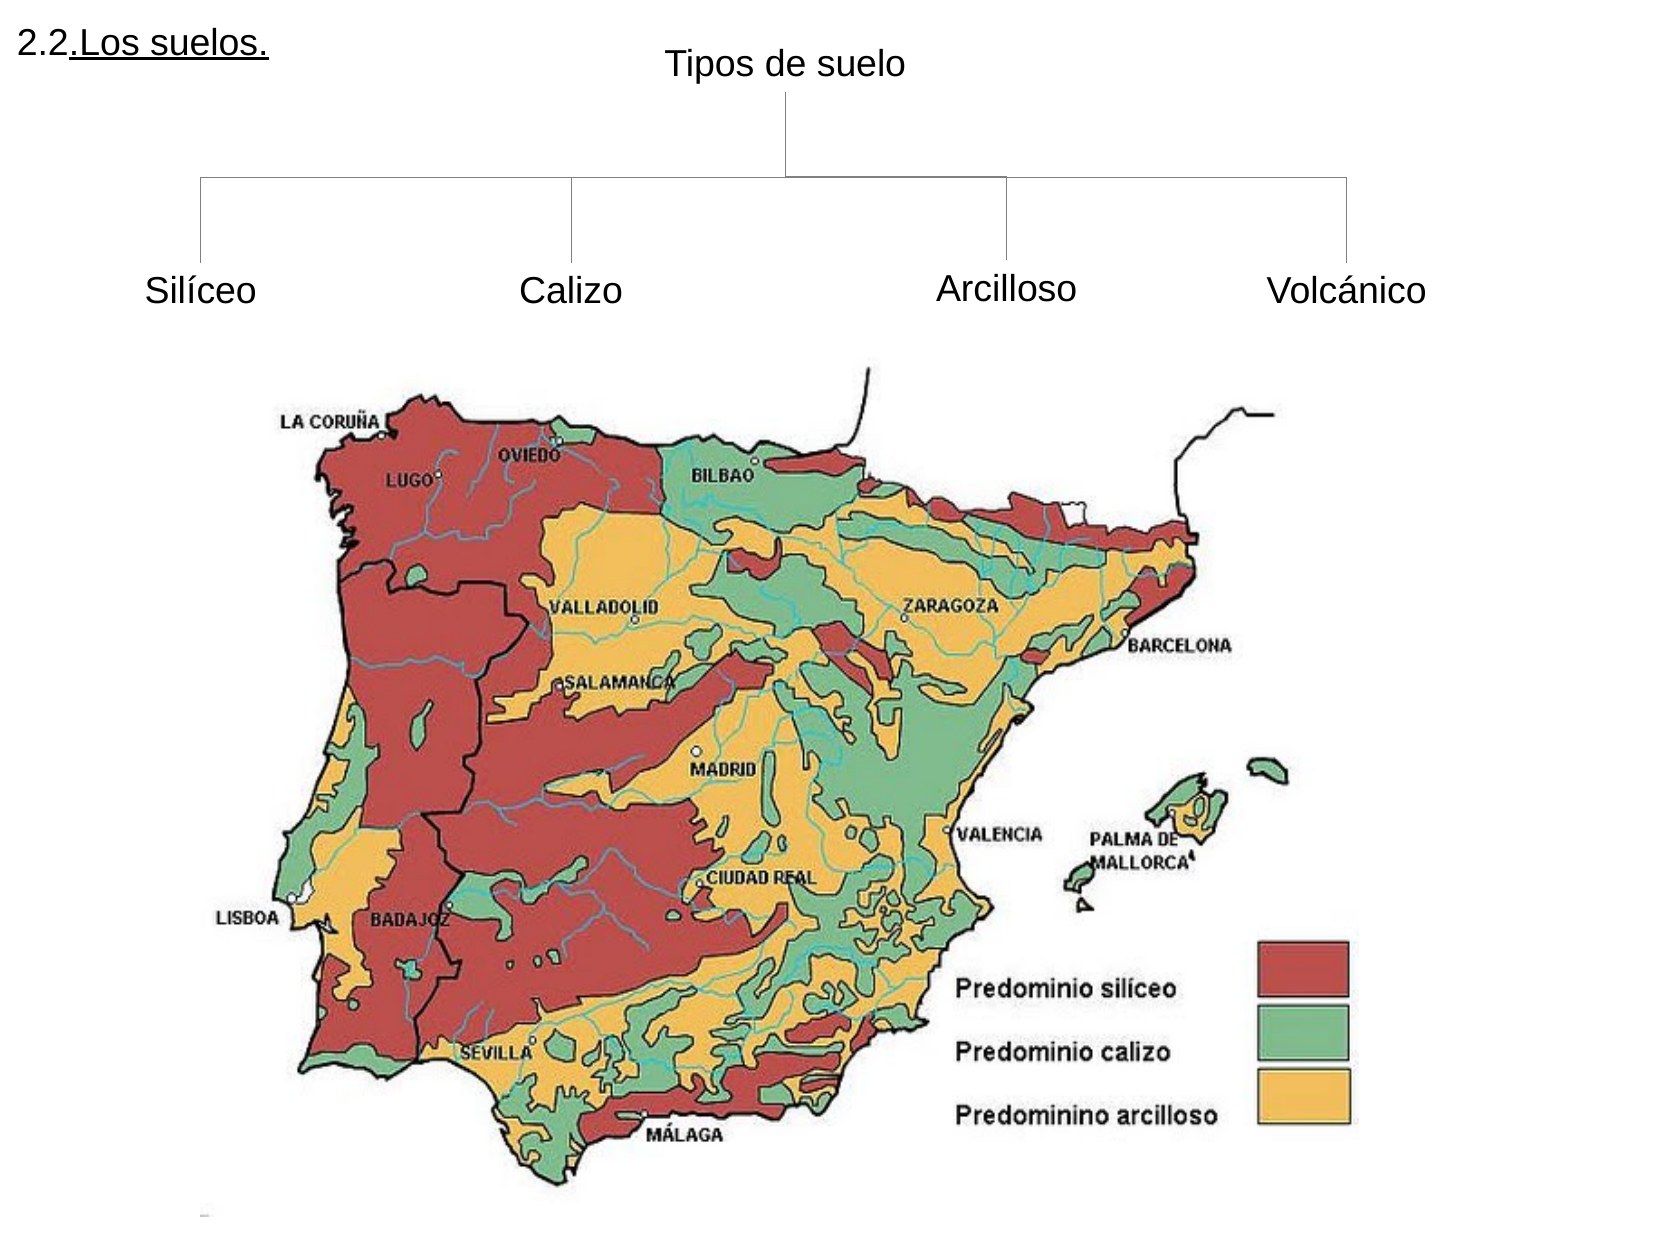

2.2.Los suelos.
Tipos de suelo
Arcilloso
Silíceo
Calizo
Volcánico